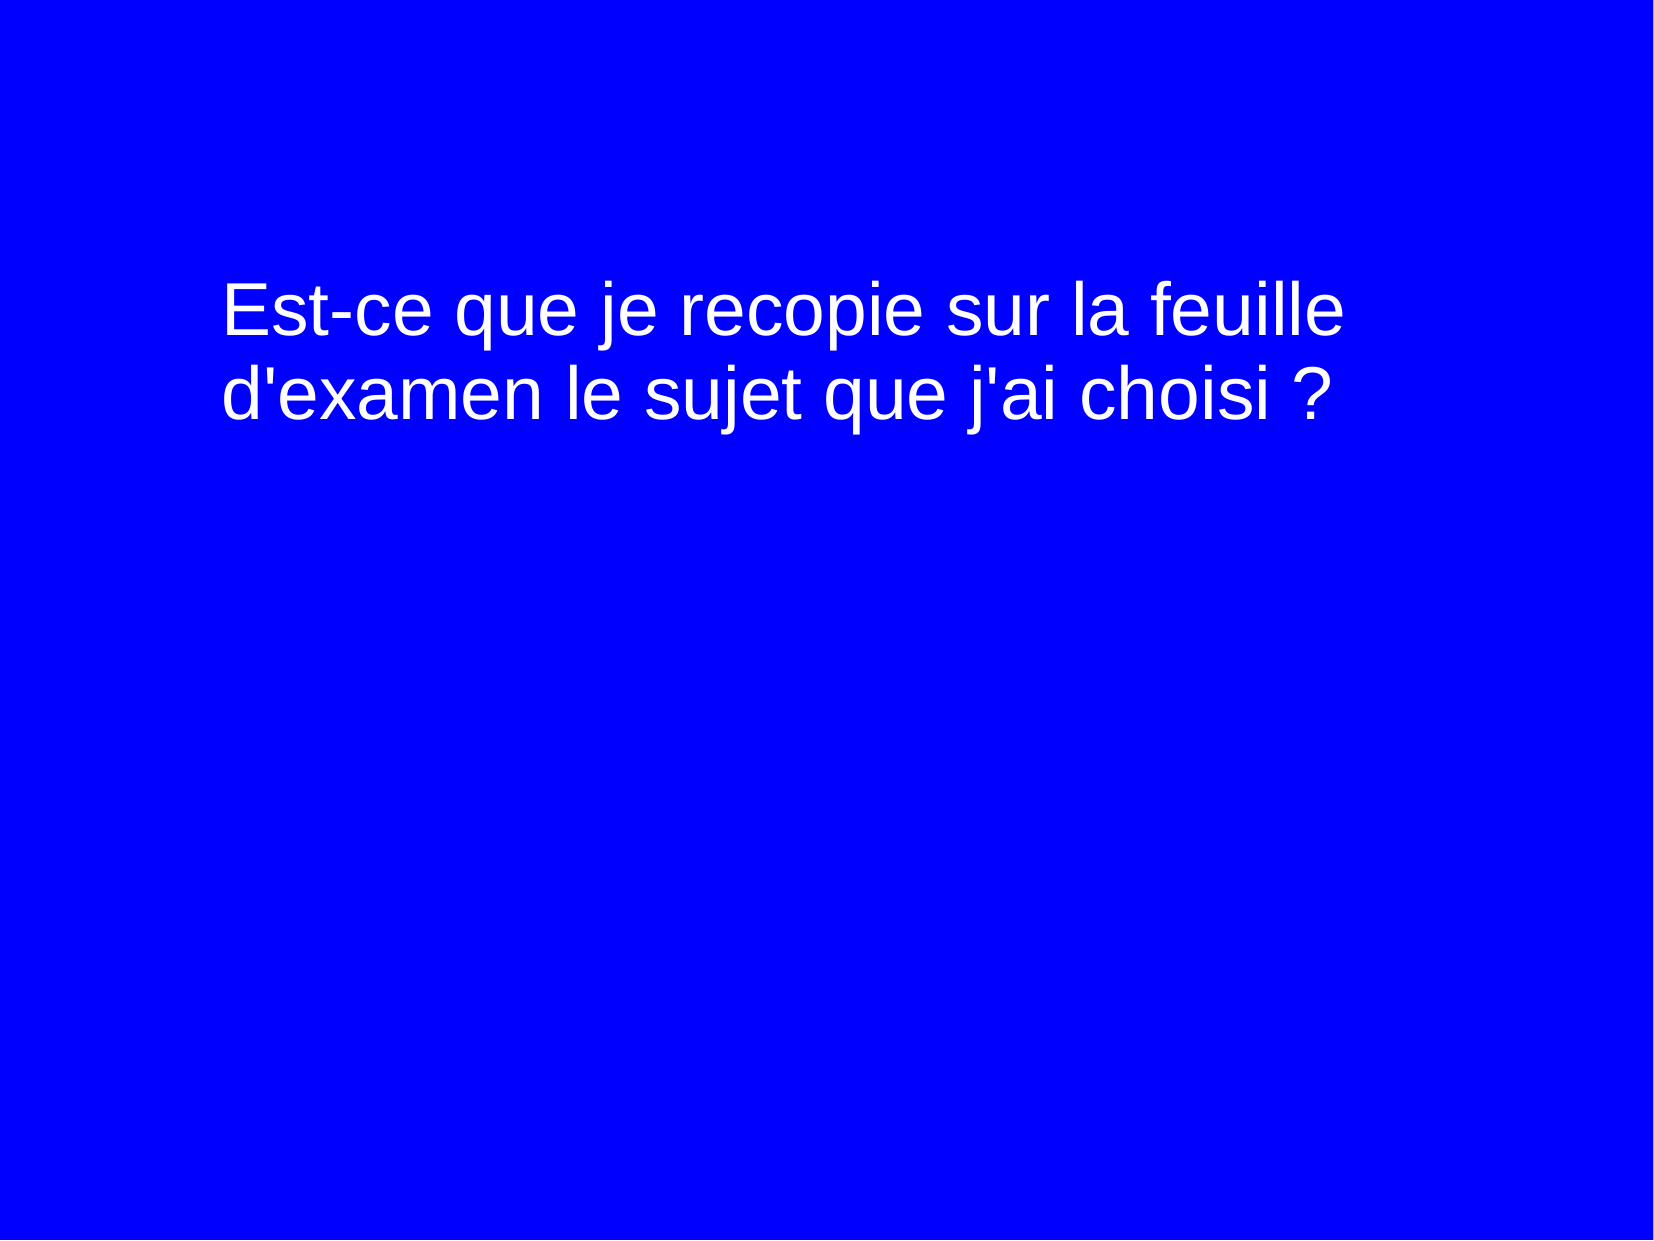

Est-ce que je recopie sur la feuille d'examen le sujet que j'ai choisi ?